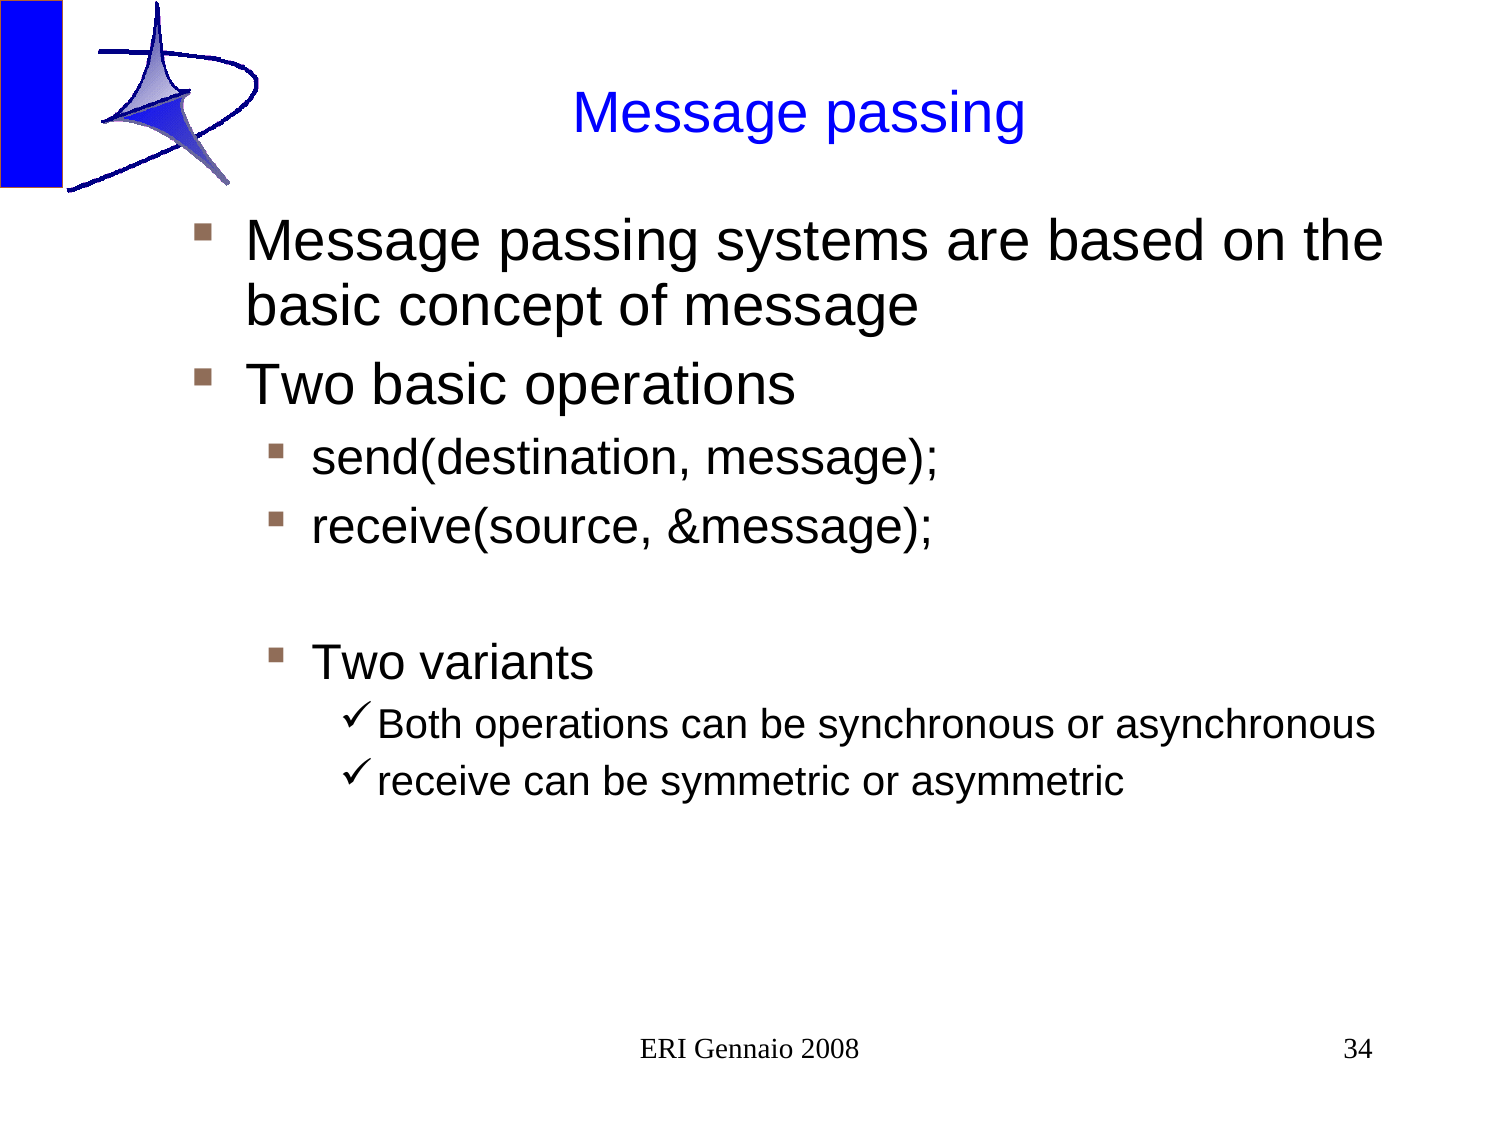

# Message passing
Message passing systems are based on the basic concept of message
Two basic operations
send(destination, message);
receive(source, &message);
Two variants
Both operations can be synchronous or asynchronous
receive can be symmetric or asymmetric
ERI Gennaio 2008
34